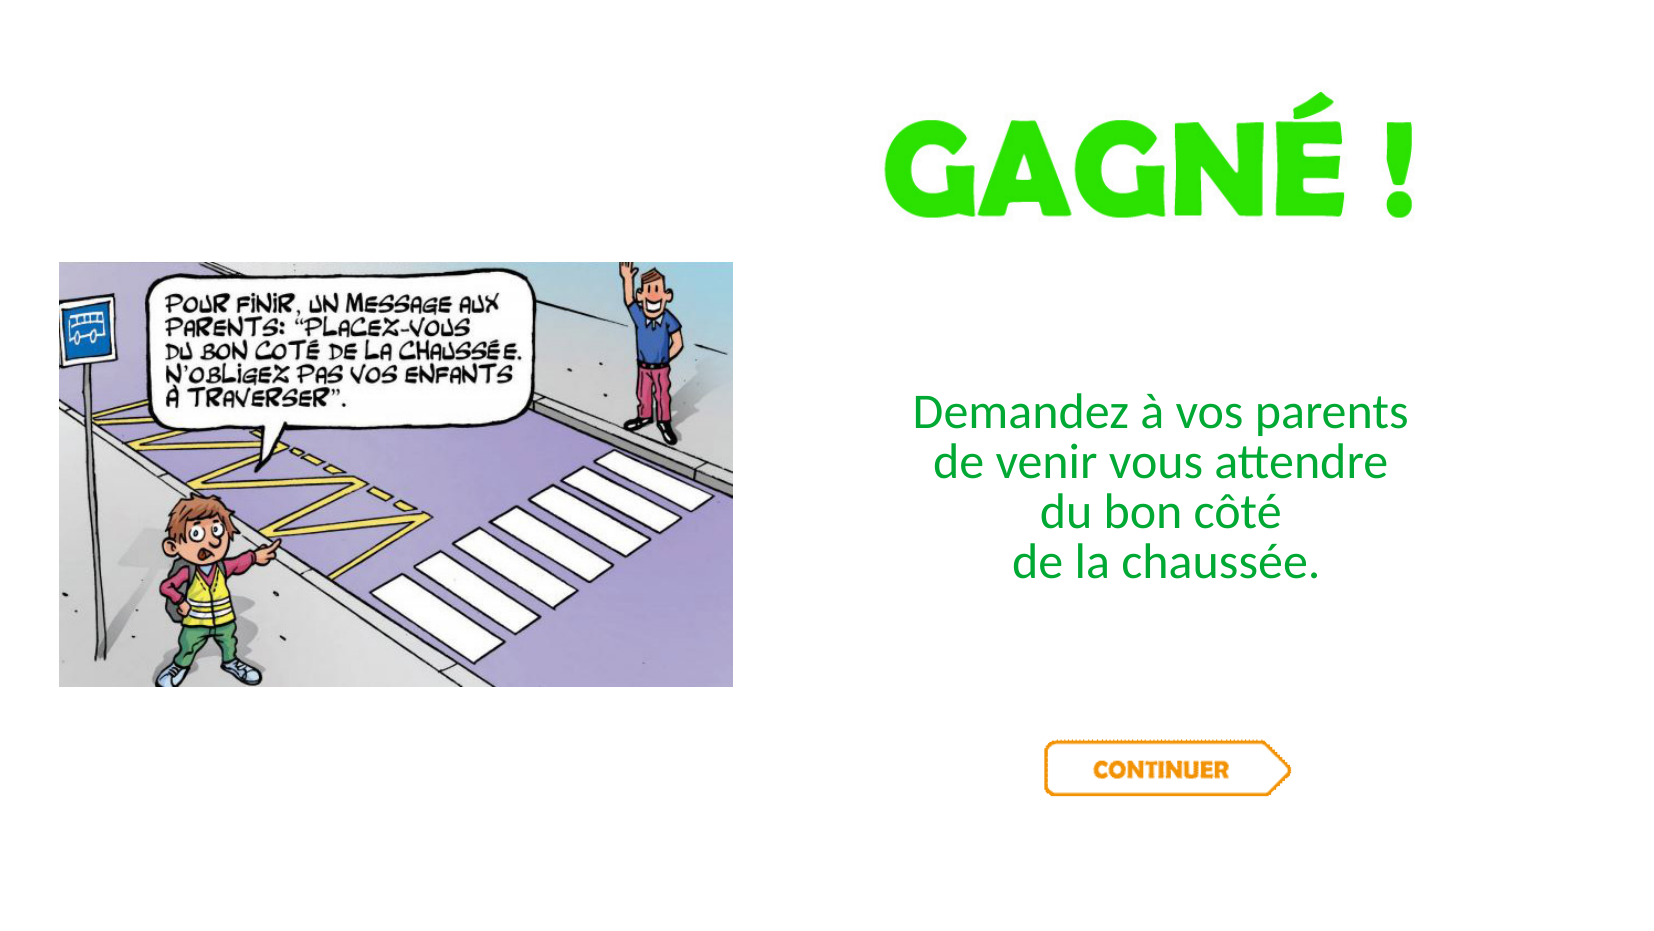

Demandez à vos parents
de venir vous attendre
du bon côté
de la chaussée.